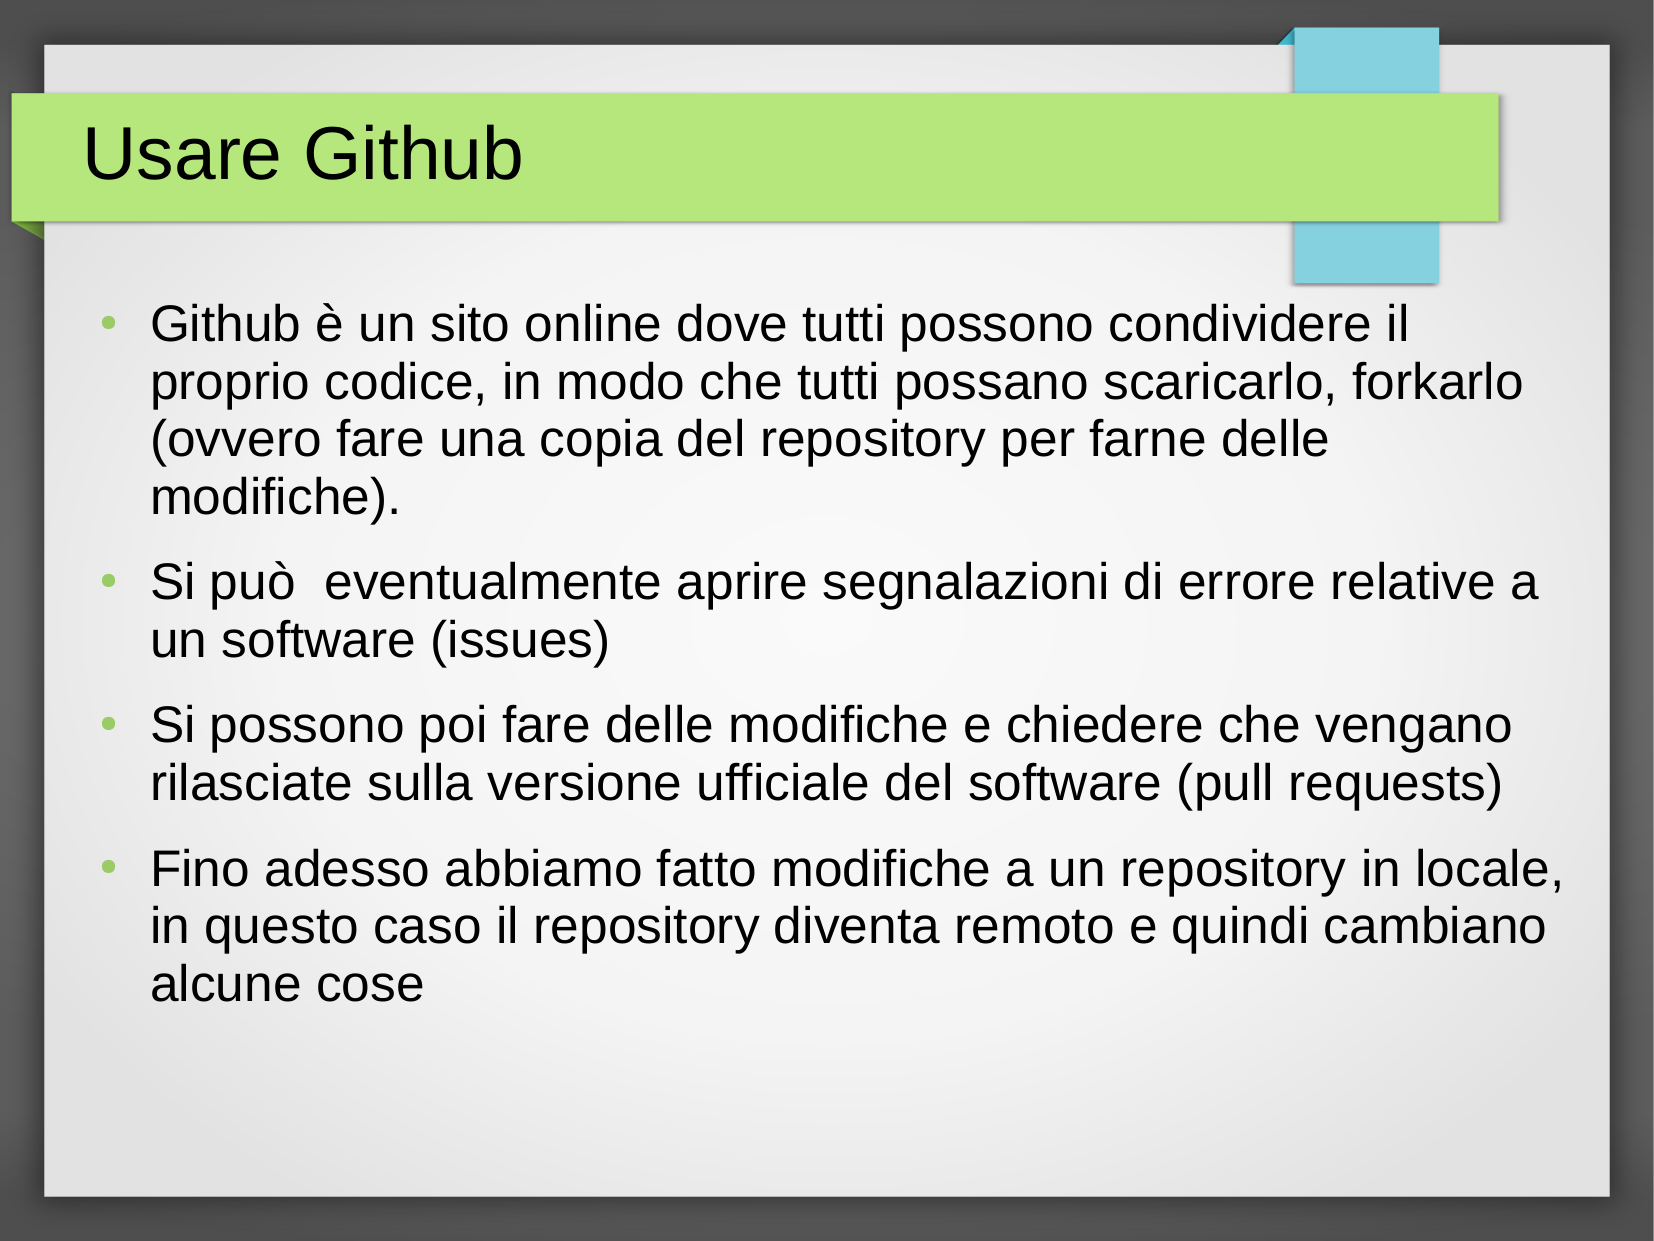

# Usare Github
Github è un sito online dove tutti possono condividere il proprio codice, in modo che tutti possano scaricarlo, forkarlo (ovvero fare una copia del repository per farne delle modifiche).
Si può eventualmente aprire segnalazioni di errore relative a un software (issues)
Si possono poi fare delle modifiche e chiedere che vengano rilasciate sulla versione ufficiale del software (pull requests)
Fino adesso abbiamo fatto modifiche a un repository in locale, in questo caso il repository diventa remoto e quindi cambiano alcune cose